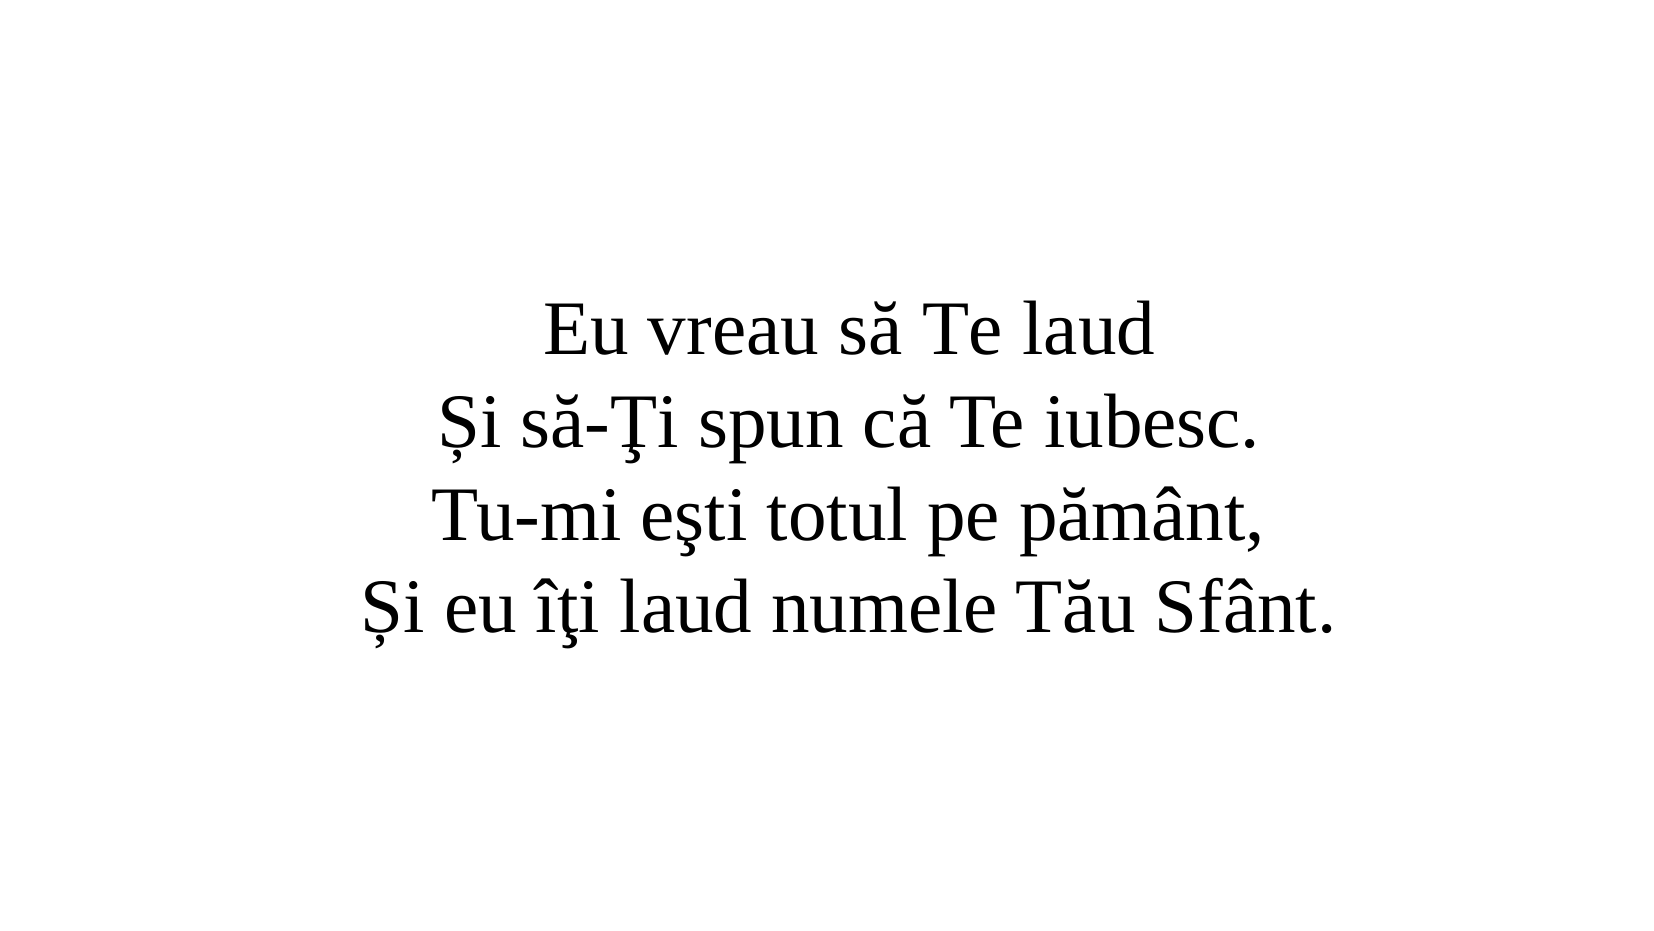

# Eu vreau să Te laud
Și să-Ţi spun că Te iubesc.
Tu-mi eşti totul pe pământ,
Și eu îţi laud numele Tău Sfânt.